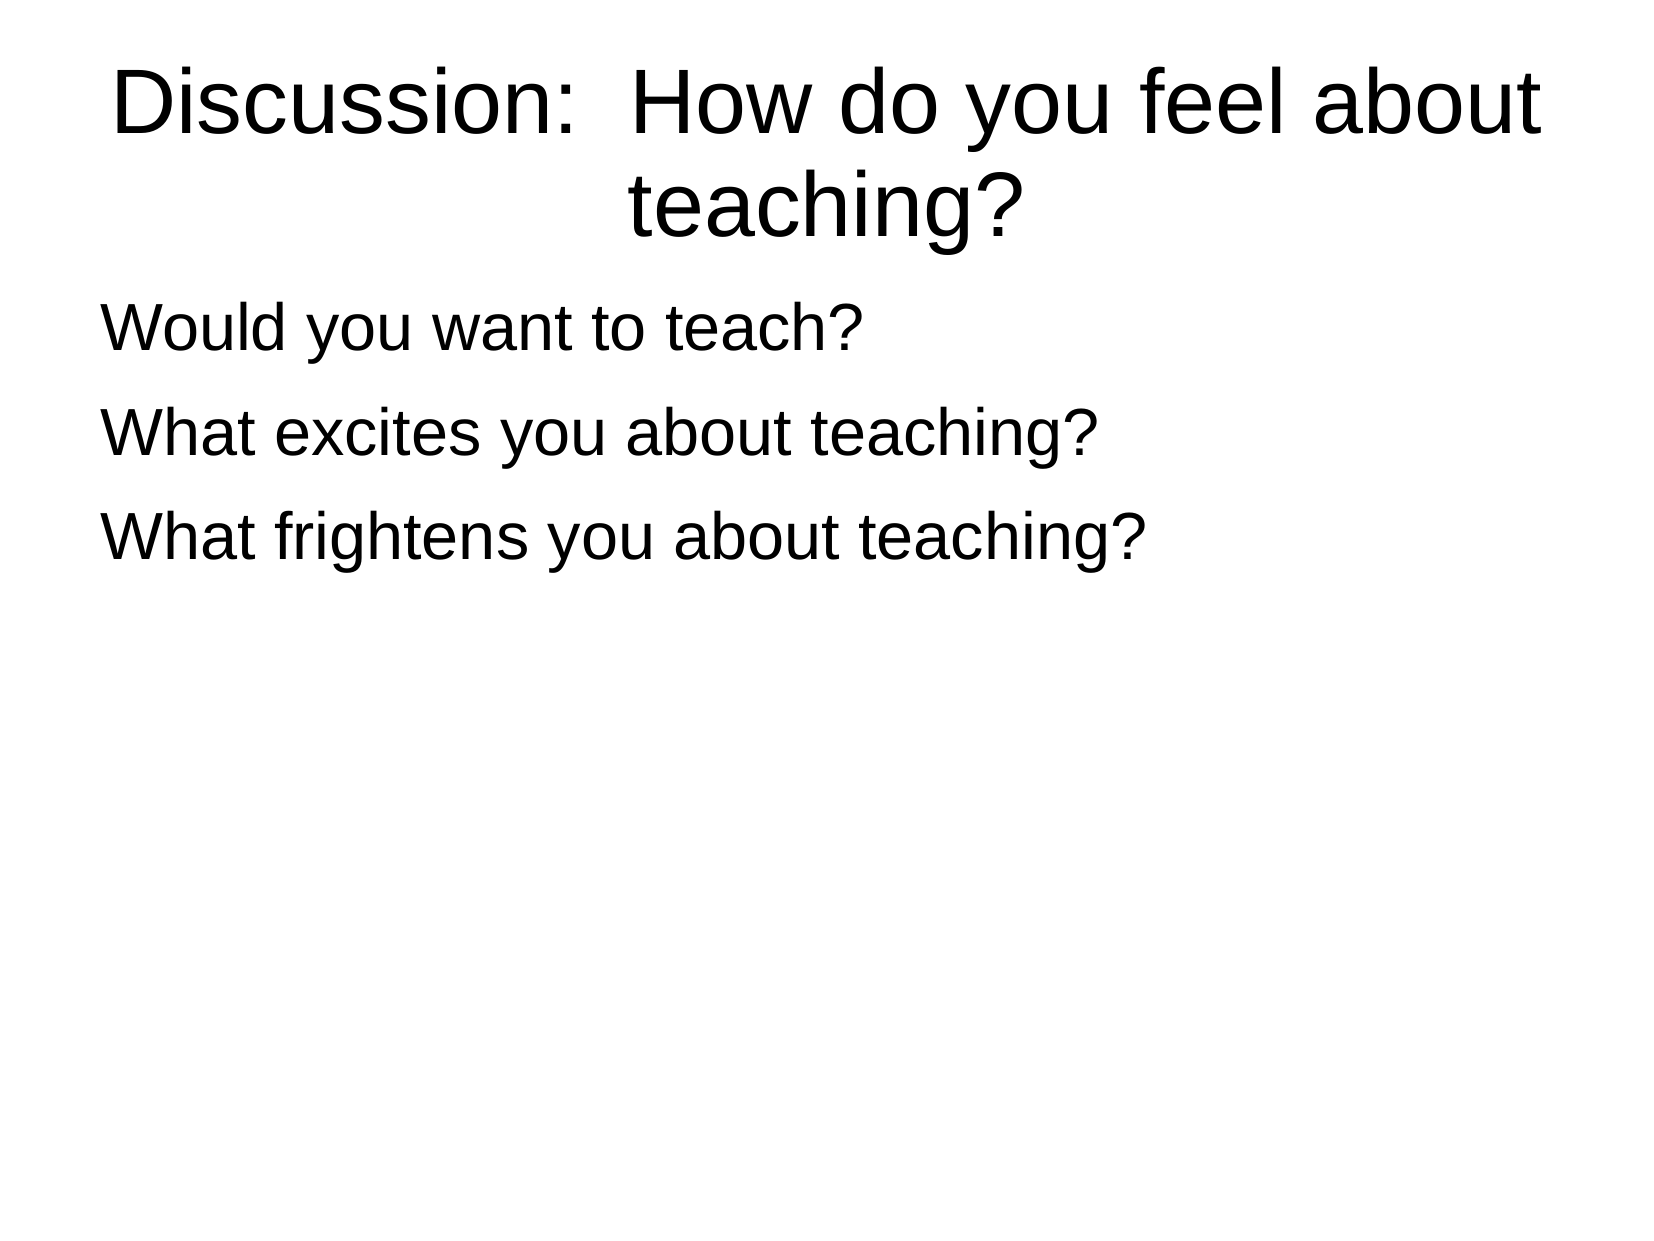

# Discussion: How do you feel about teaching?
Would you want to teach?
What excites you about teaching?
What frightens you about teaching?